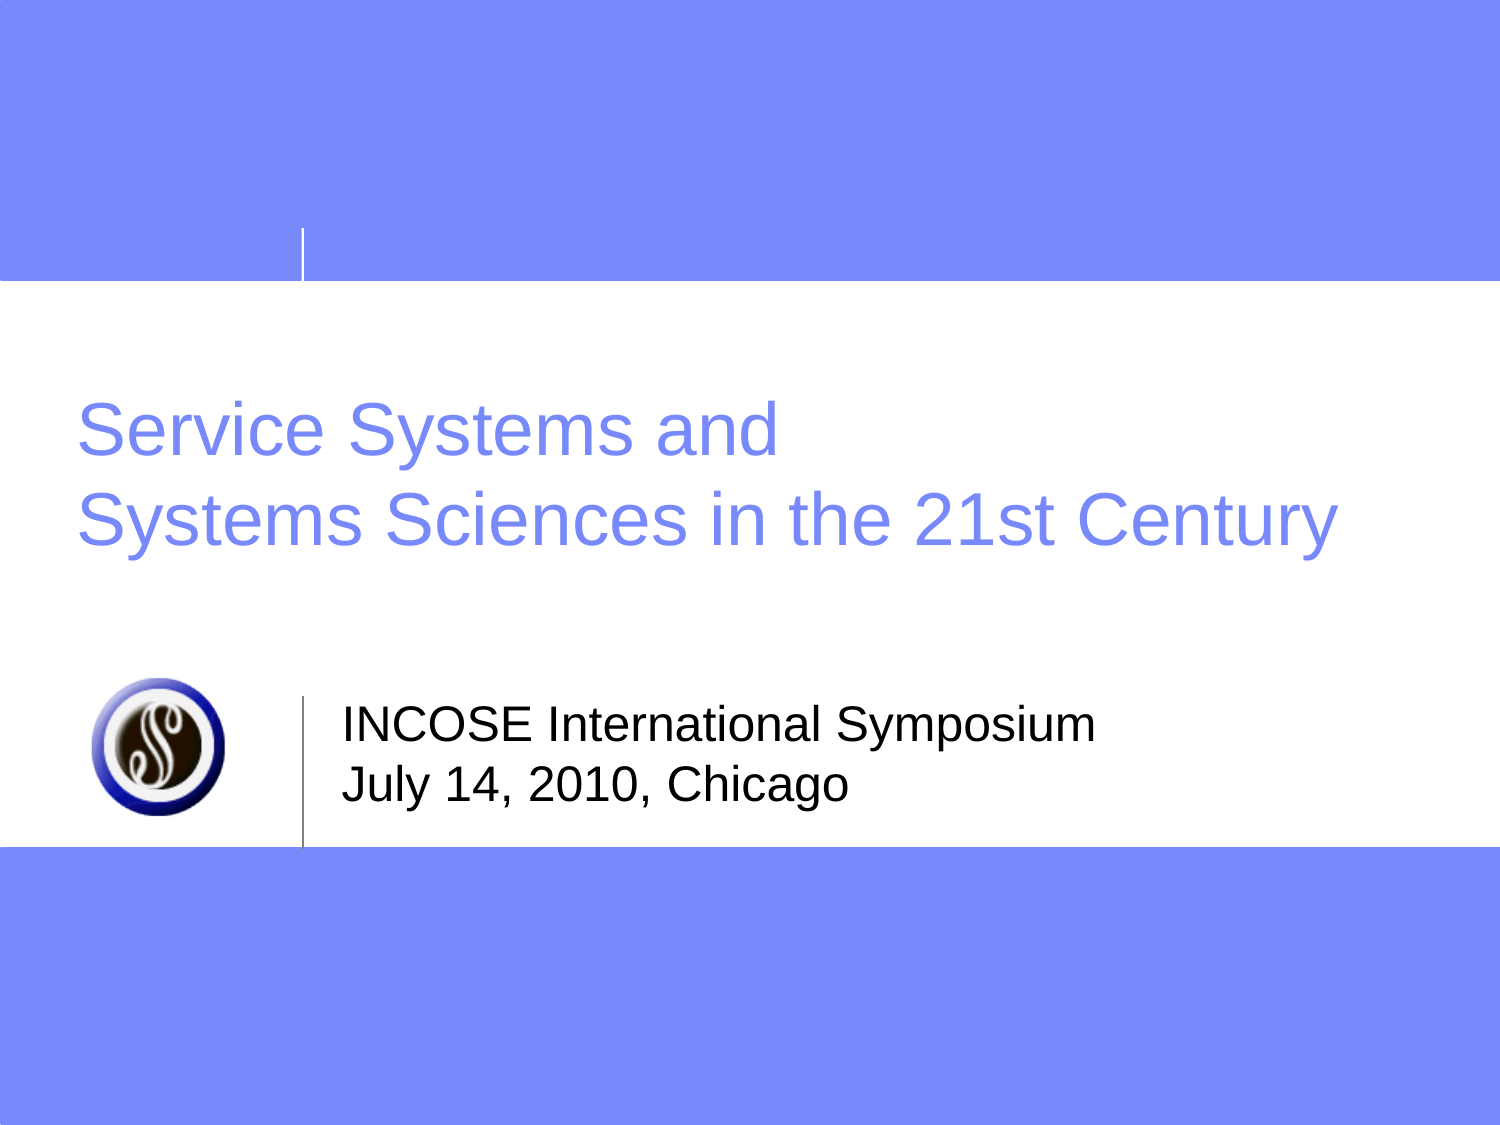

# Service Systems and Systems Sciences in the 21st Century
INCOSE International Symposium
July 14, 2010, Chicago